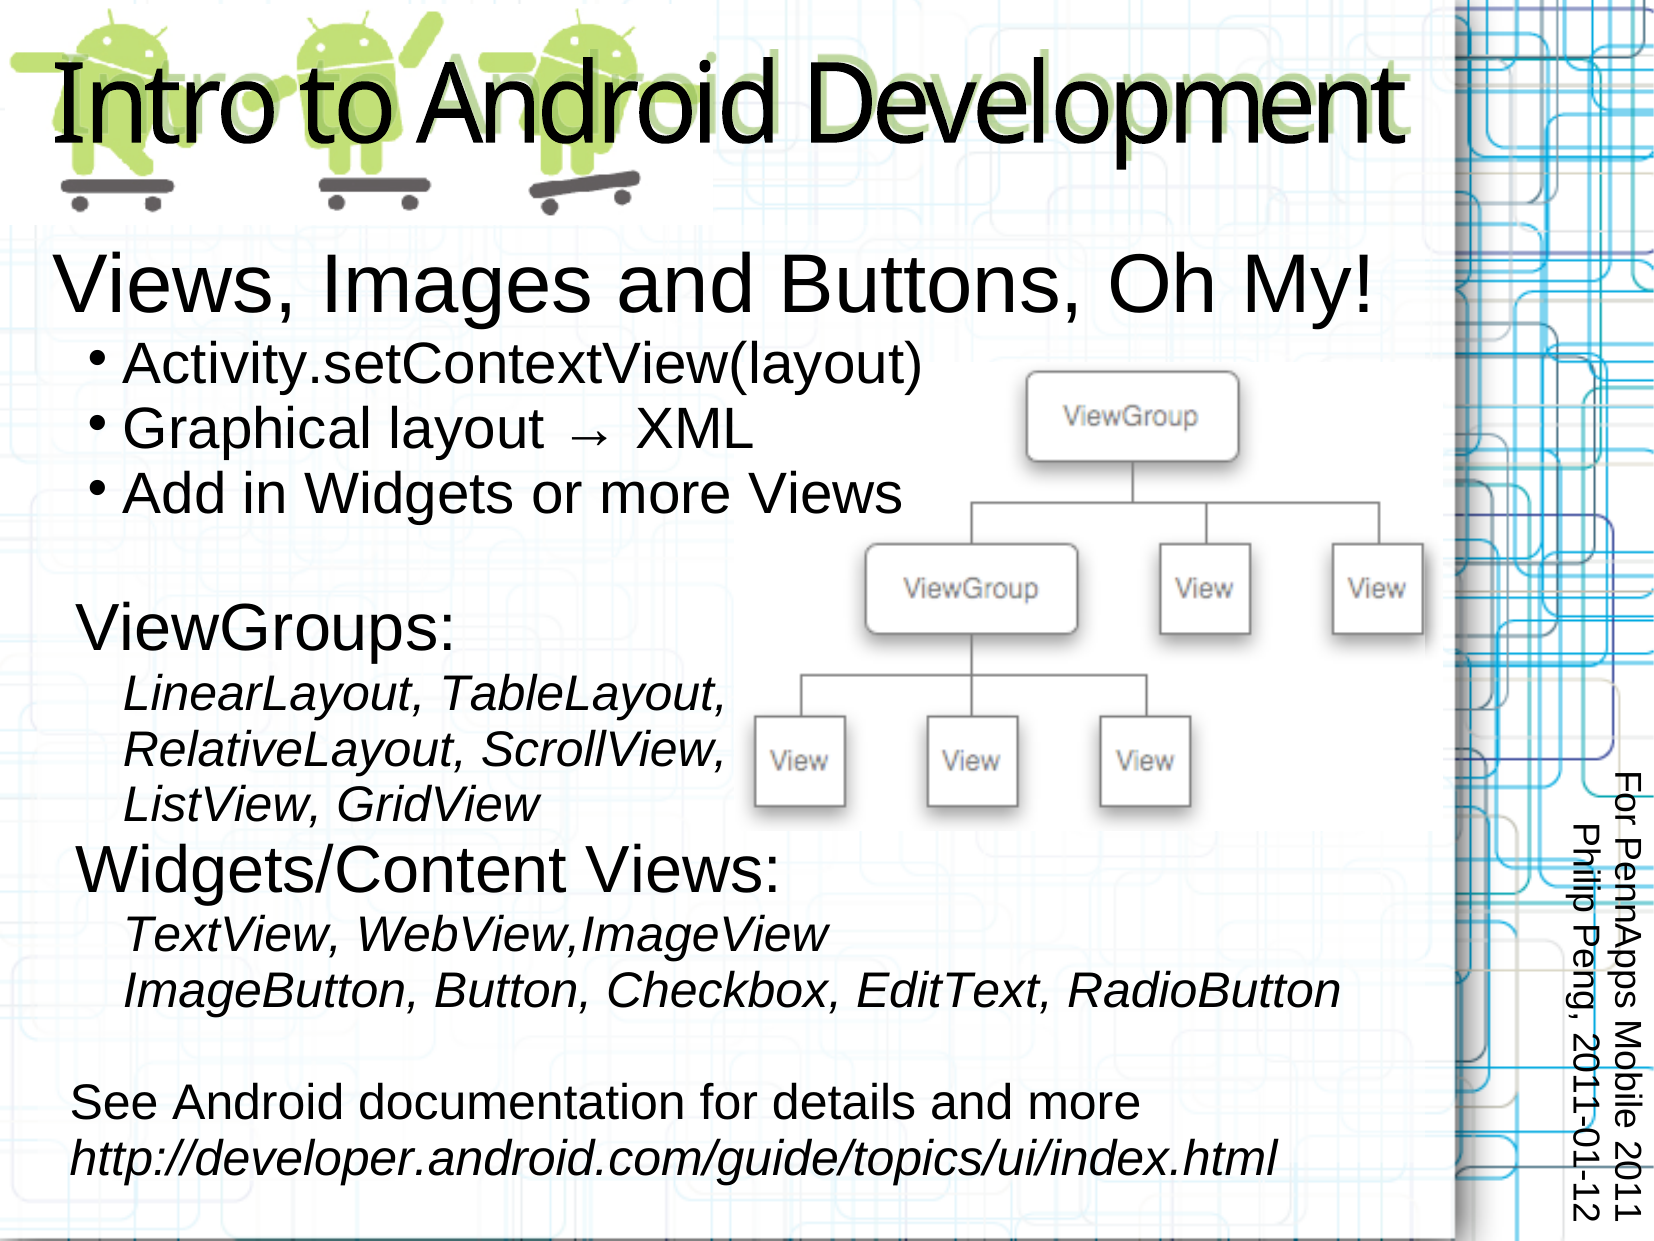

Intro to Android Development
Views, Images and Buttons, Oh My!
Activity.setContextView(layout)
Graphical layout → XML
Add in Widgets or more Views
ViewGroups:
LinearLayout, TableLayout,
RelativeLayout, ScrollView,
ListView, GridView
Widgets/Content Views:
TextView, WebView,ImageView
ImageButton, Button, Checkbox, EditText, RadioButton
See Android documentation for details and more
http://developer.android.com/guide/topics/ui/index.html
For PennApps Mobile 2011
Philip Peng, 2011-01-12